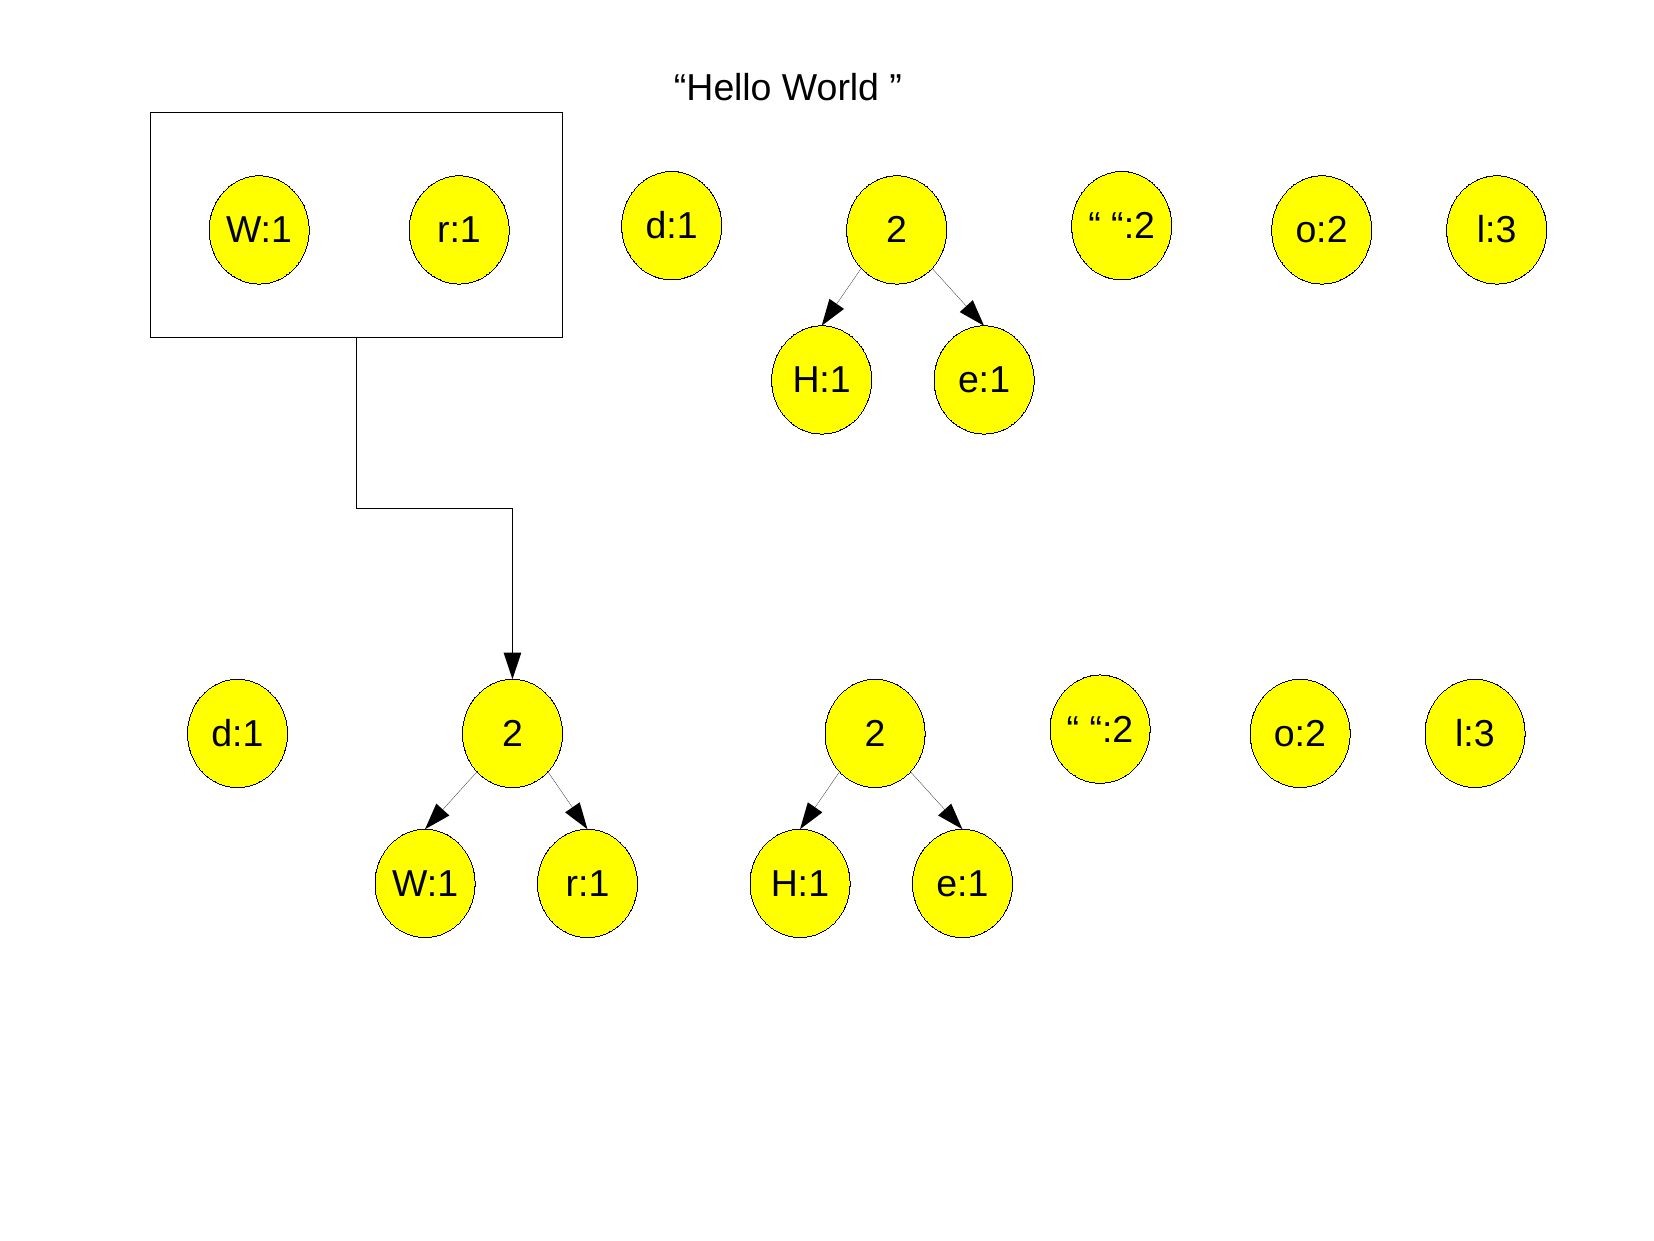

“Hello World ”
d:1
“ “:2
W:1
r:1
2
o:2
l:3
H:1
e:1
“ “:2
d:1
2
2
o:2
l:3
W:1
r:1
H:1
e:1